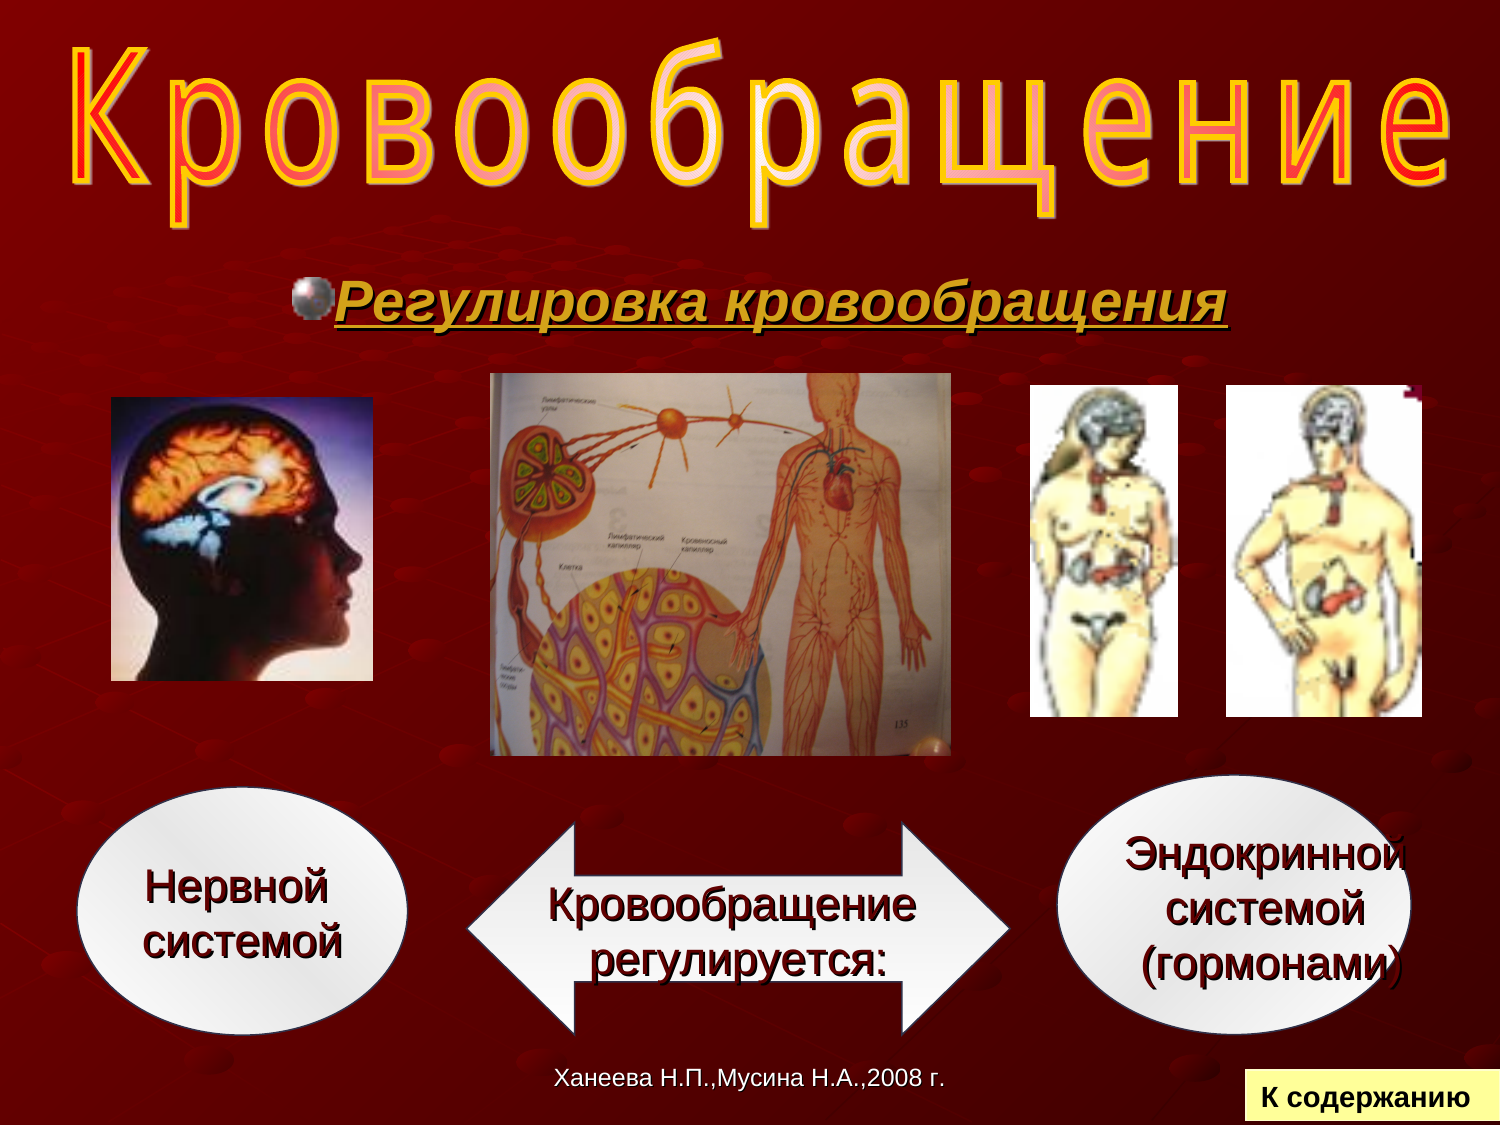

Кровообращение
Регулировка кровообращения
Эндокринной
системой
(гормонами)
Нервной
системой
Кровообращение
регулируется:
#
Ханеева Н.П.,Мусина Н.А.,2008 г.
К содержанию